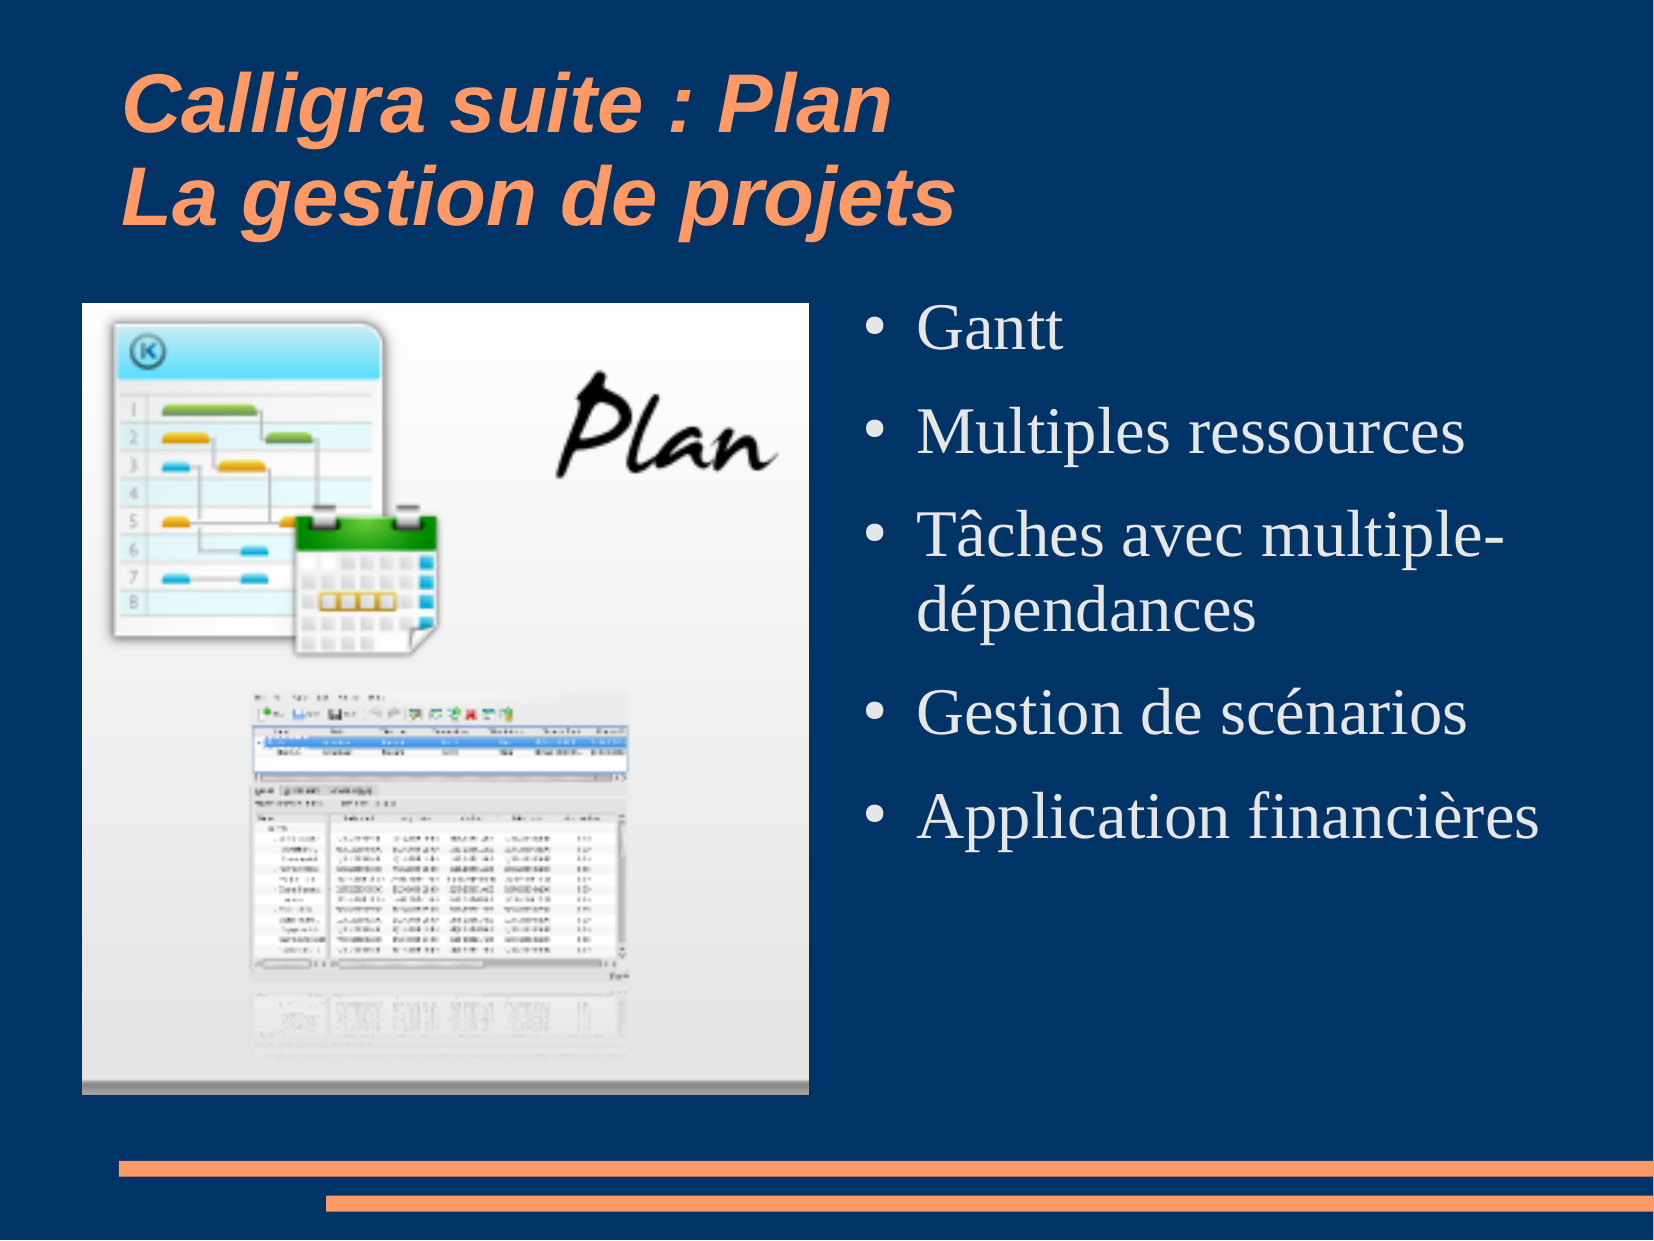

# Calligra suite : Plan La gestion de projets
Gantt
Multiples ressources
Tâches avec multiple-dépendances
Gestion de scénarios
Application financières